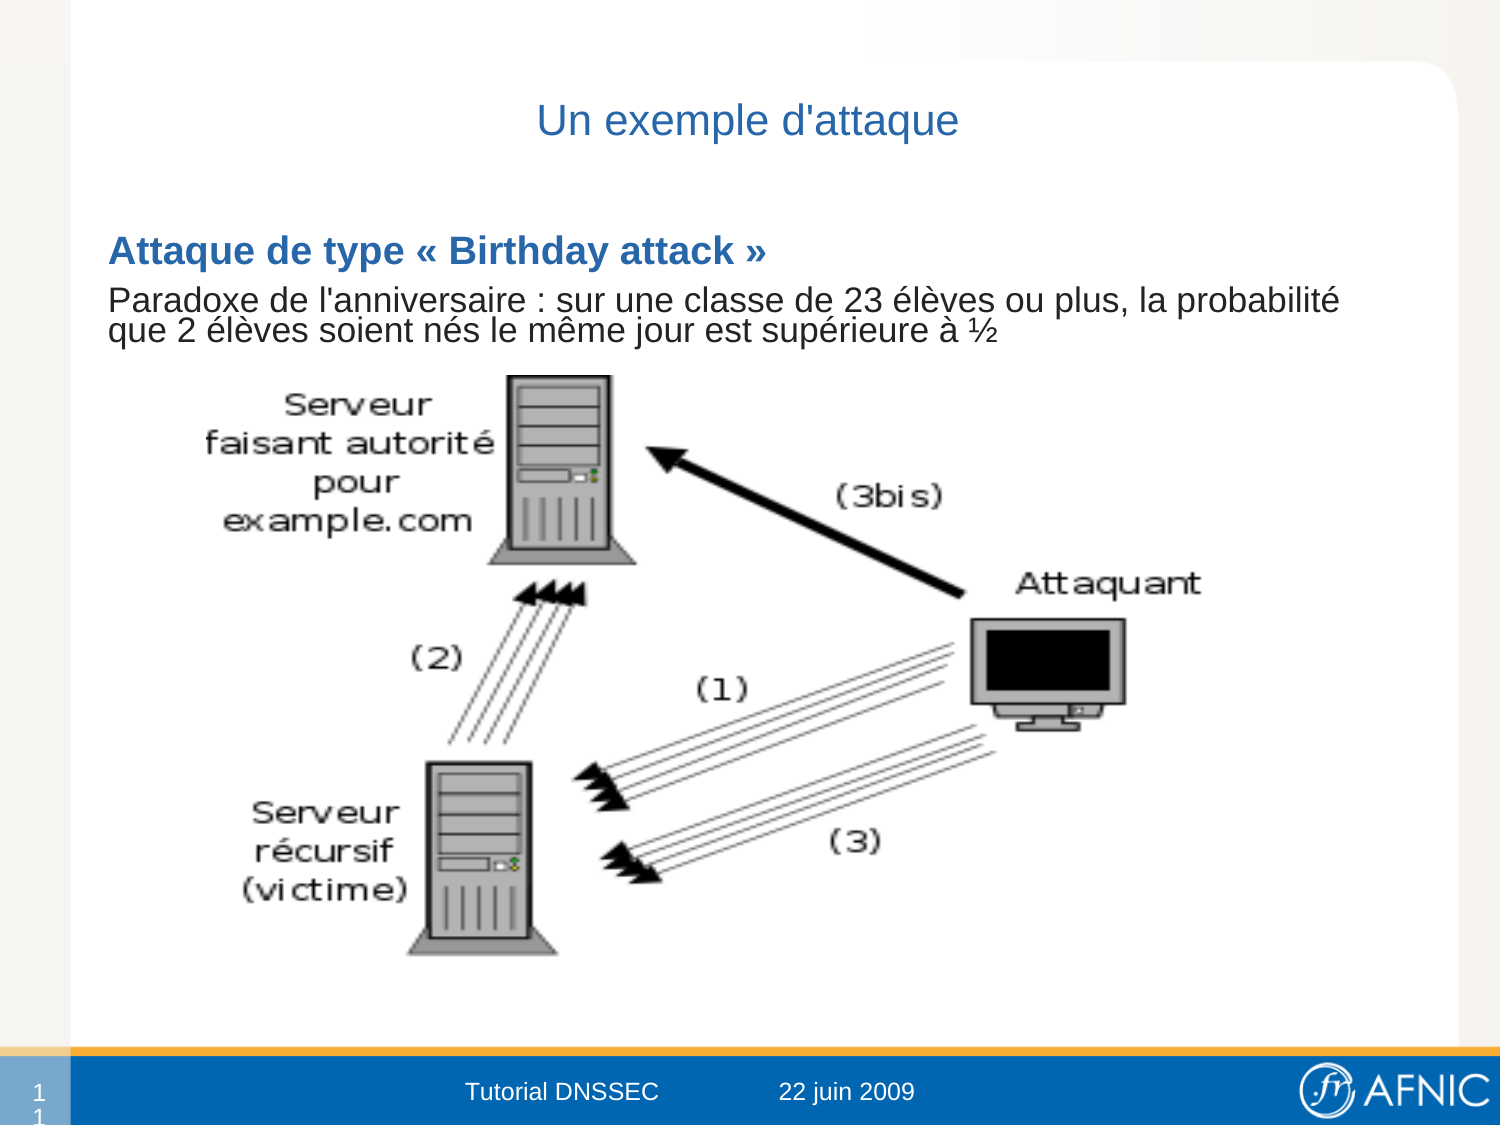

# Un exemple d'attaque
Attaque de type « Birthday attack »
Paradoxe de l'anniversaire : sur une classe de 23 élèves ou plus, la probabilité que 2 élèves soient nés le même jour est supérieure à ½